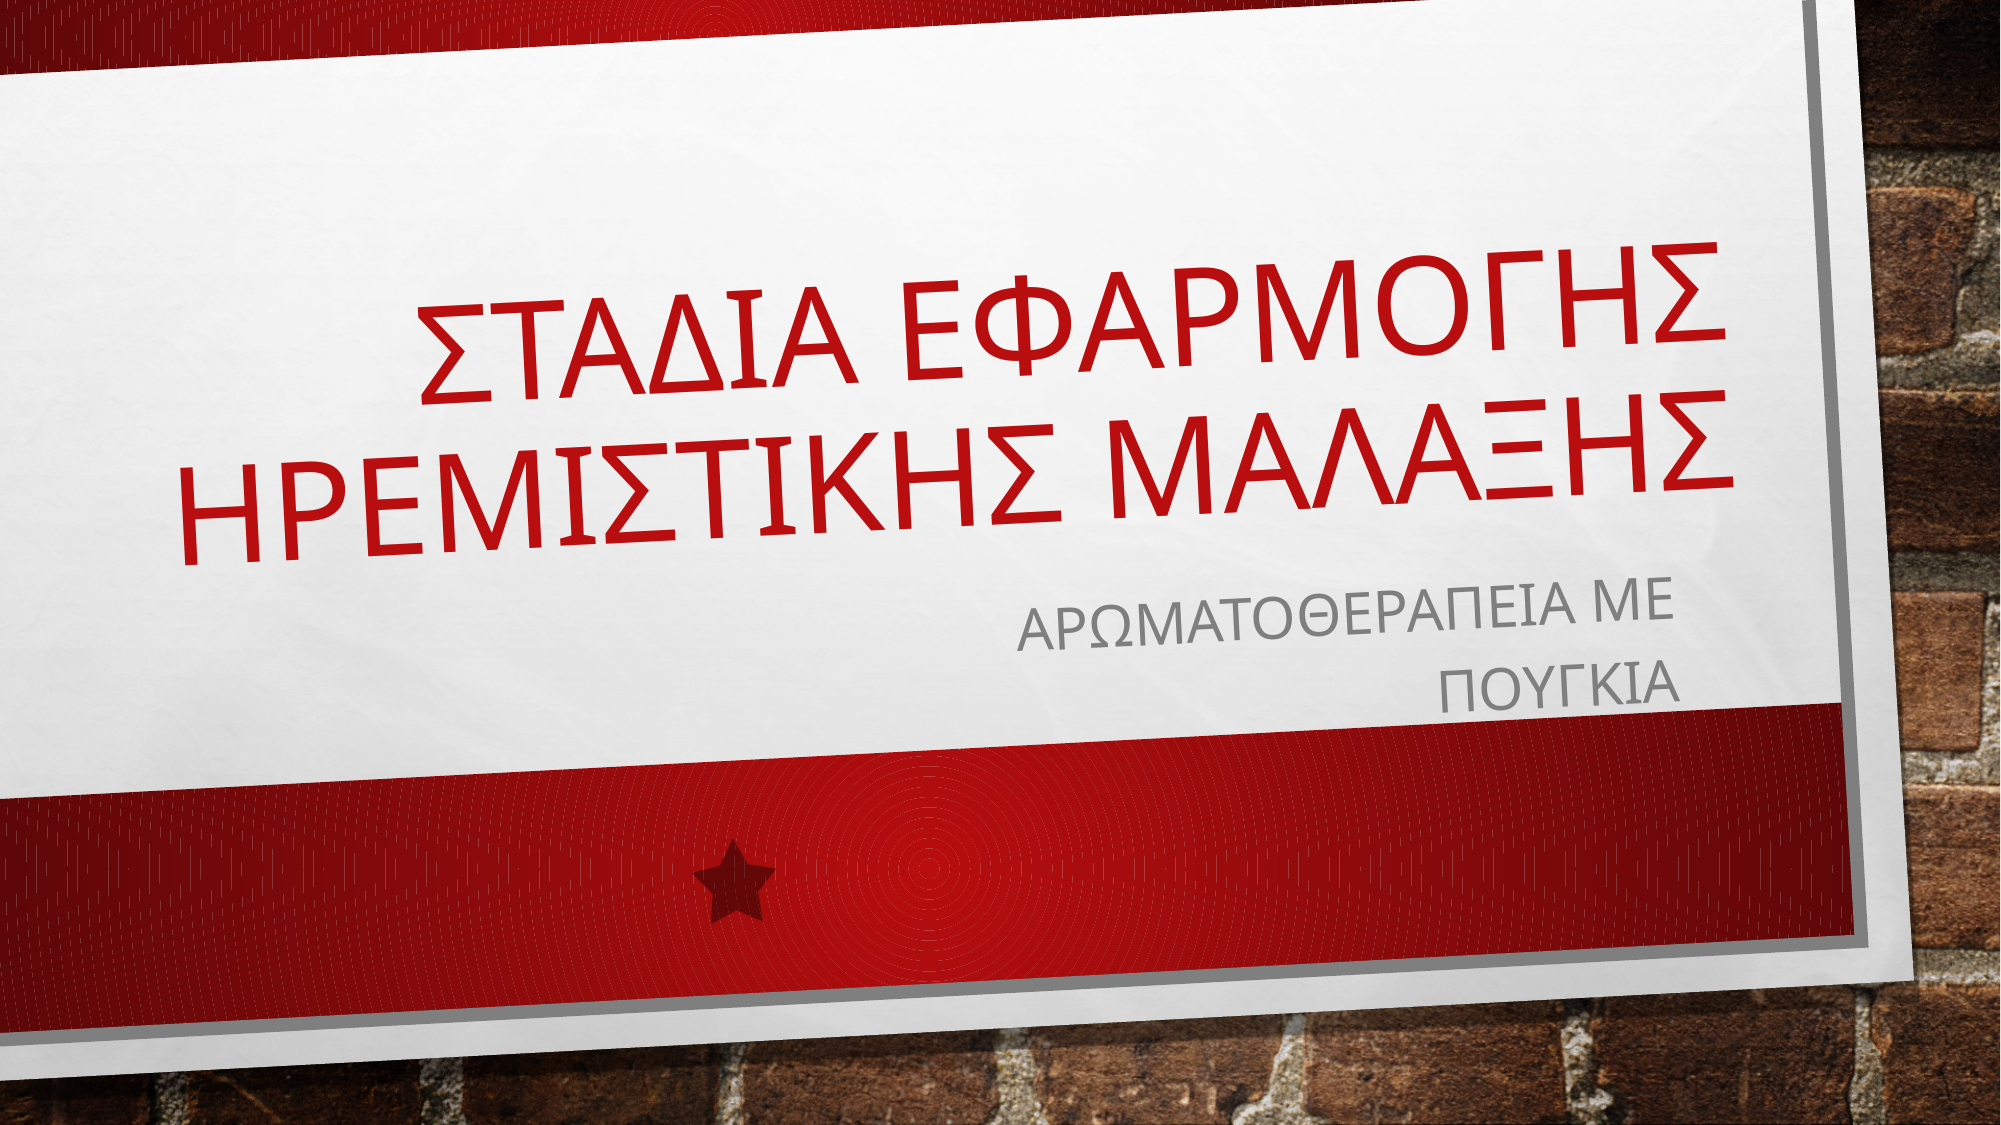

# Σταδια εφαρμογησ ηρεμιστικησ μαλαξησ
Αρωματοθεραπεια με πουγκια